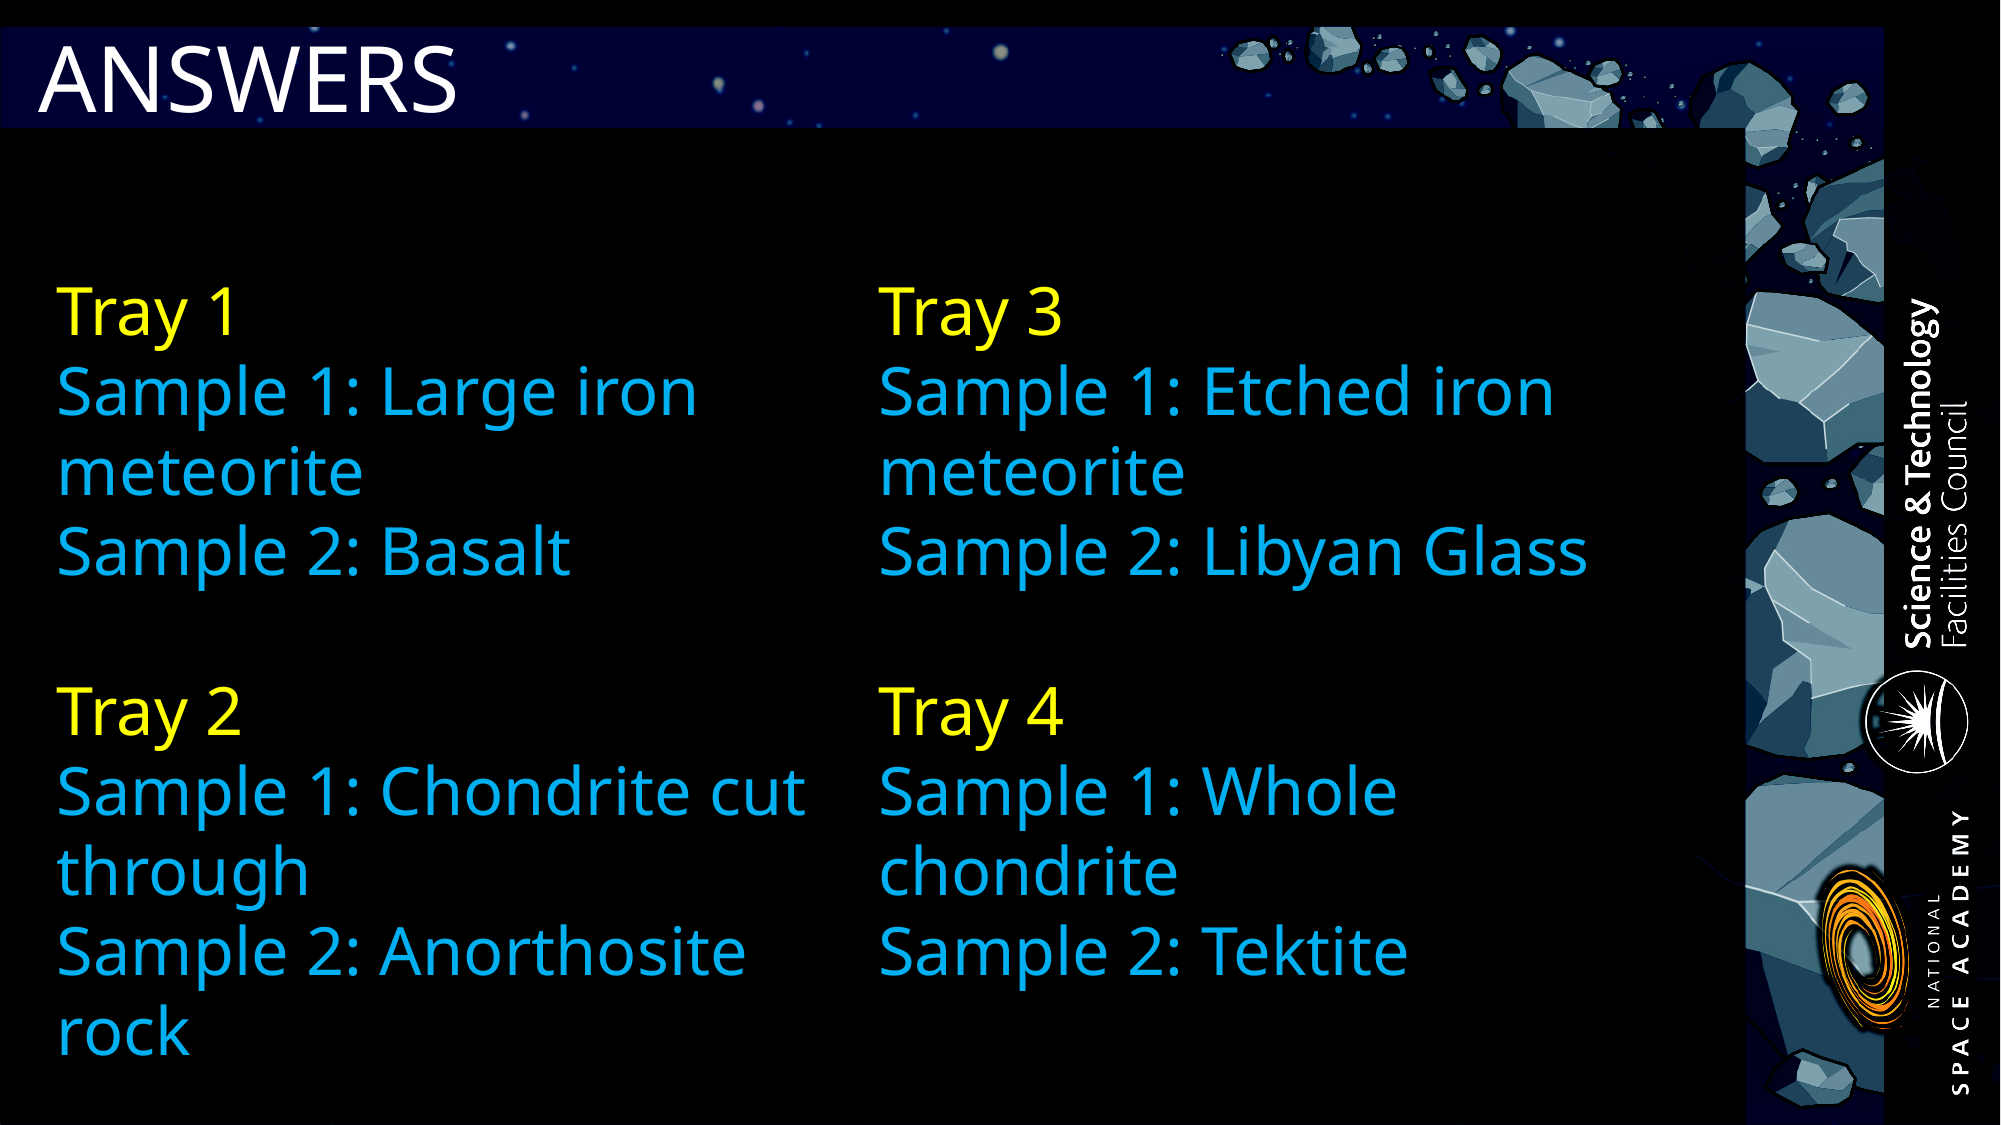

ANSWERS
Tray 1
Sample 1: Large iron meteorite
Sample 2: Basalt
Tray 2
Sample 1: Chondrite cut through
Sample 2: Anorthosite rock
Tray 3
Sample 1: Etched iron meteorite
Sample 2: Libyan Glass
Tray 4
Sample 1: Whole chondrite
Sample 2: Tektite